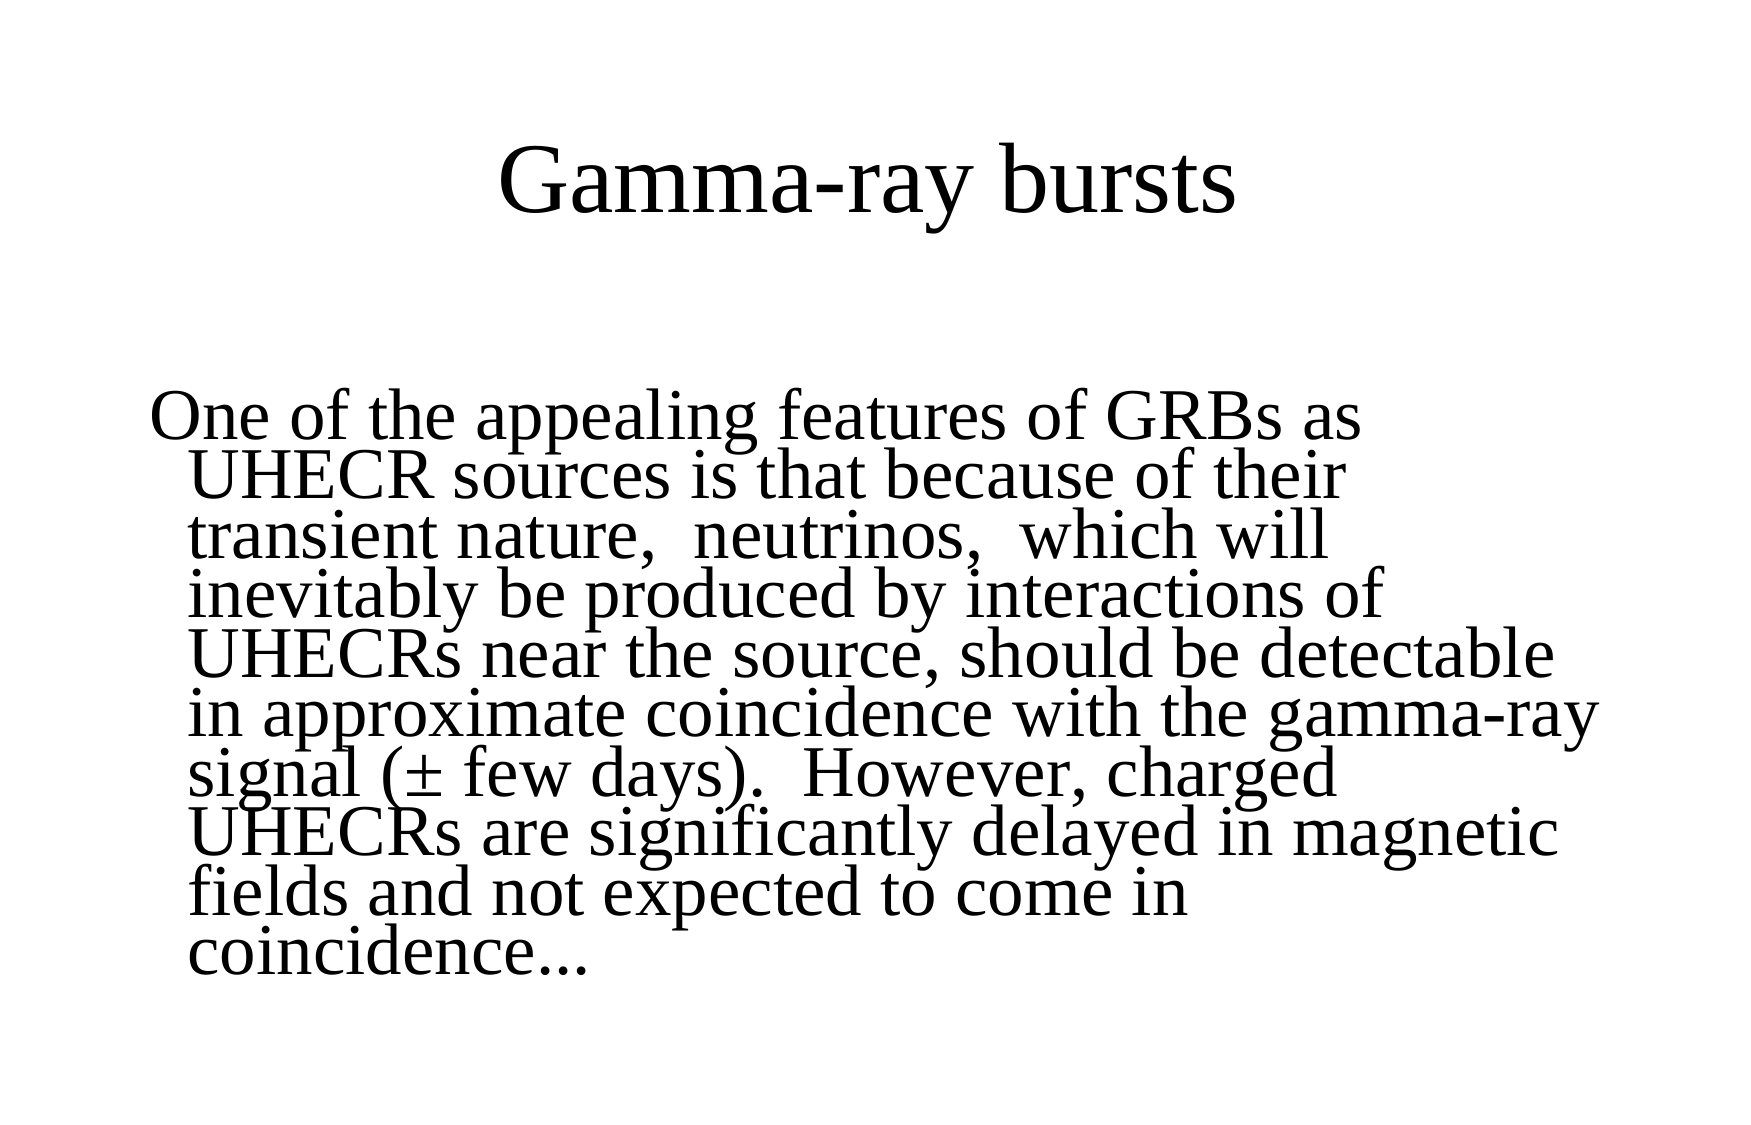

# Gamma-ray bursts
 One of the appealing features of GRBs as UHECR sources is that because of their transient nature, neutrinos, which will inevitably be produced by interactions of UHECRs near the source, should be detectable in approximate coincidence with the gamma-ray signal (± few days). However, charged UHECRs are significantly delayed in magnetic fields and not expected to come in coincidence...